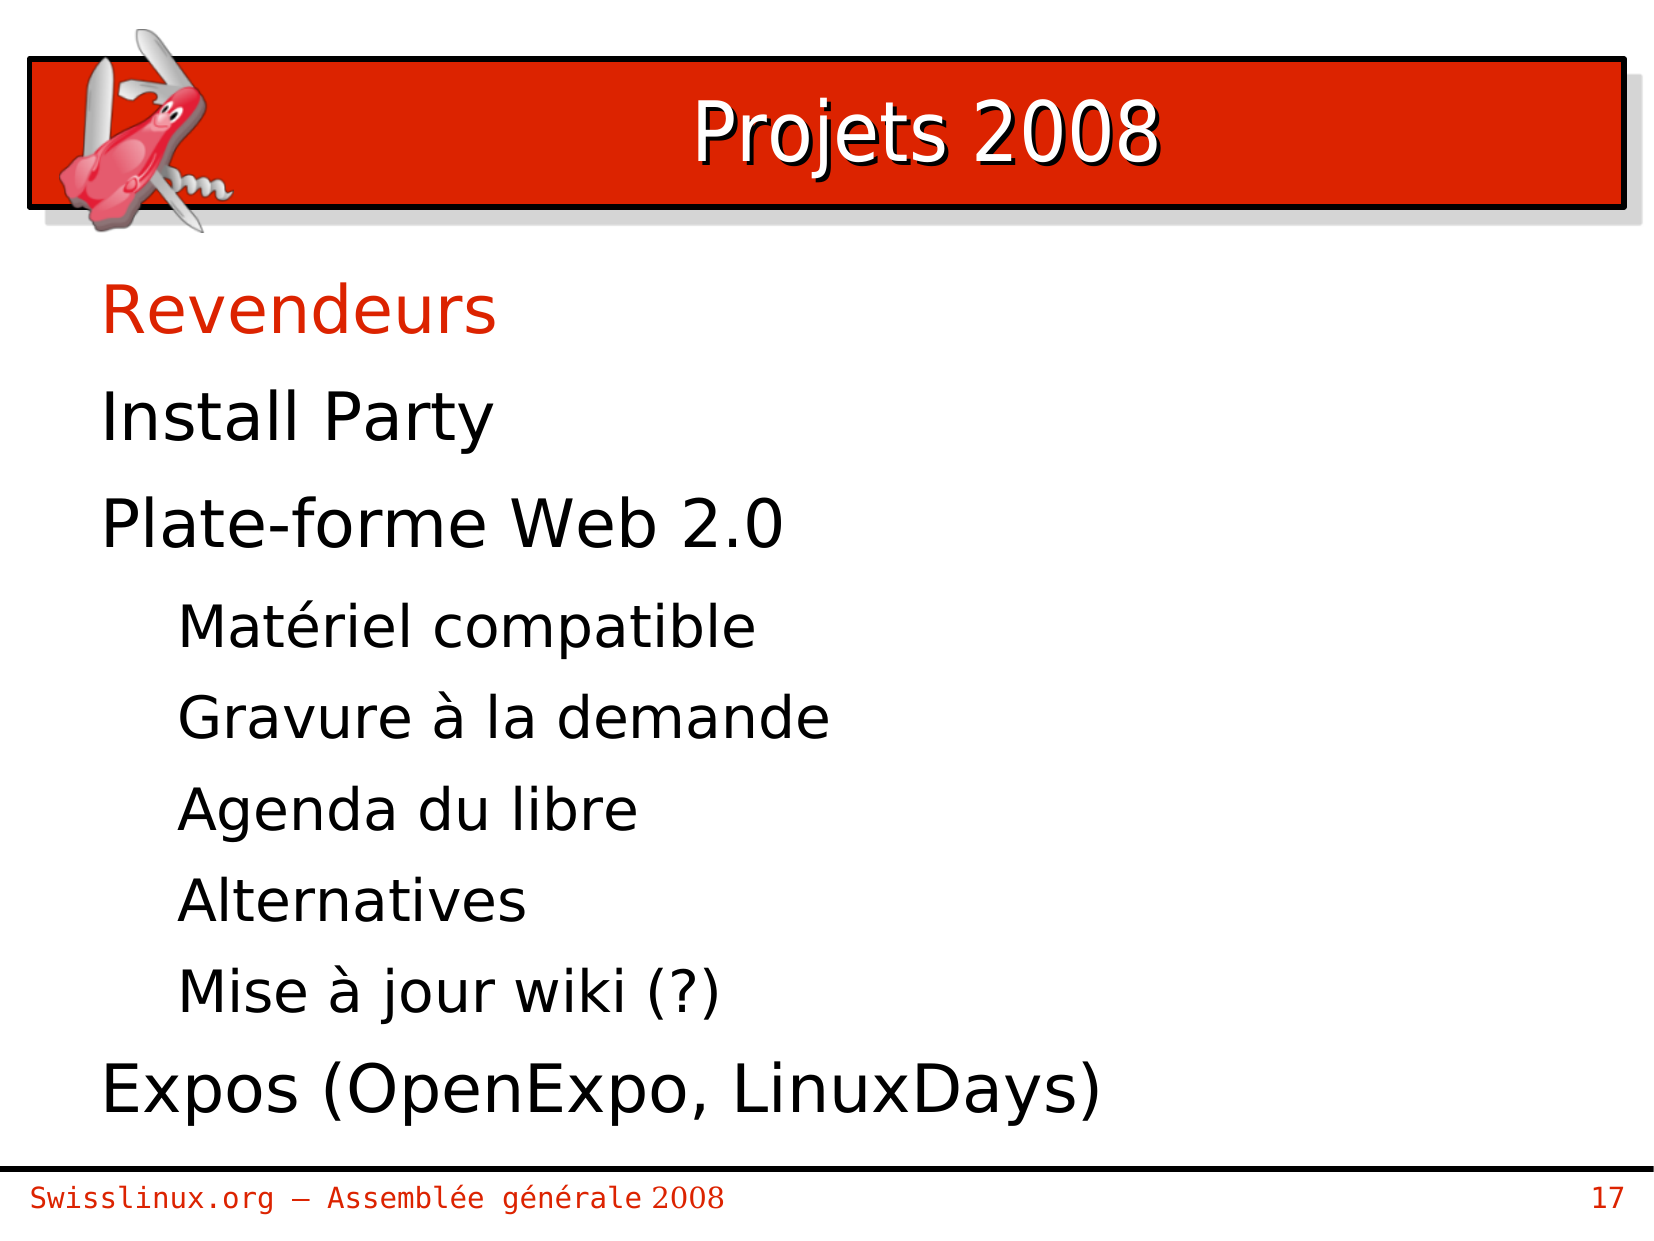

# Projets 2008
Revendeurs
Install Party
Plate-forme Web 2.0
Matériel compatible
Gravure à la demande
Agenda du libre
Alternatives
Mise à jour wiki (?)
Expos (OpenExpo, LinuxDays)
26 Janvier 2007
17